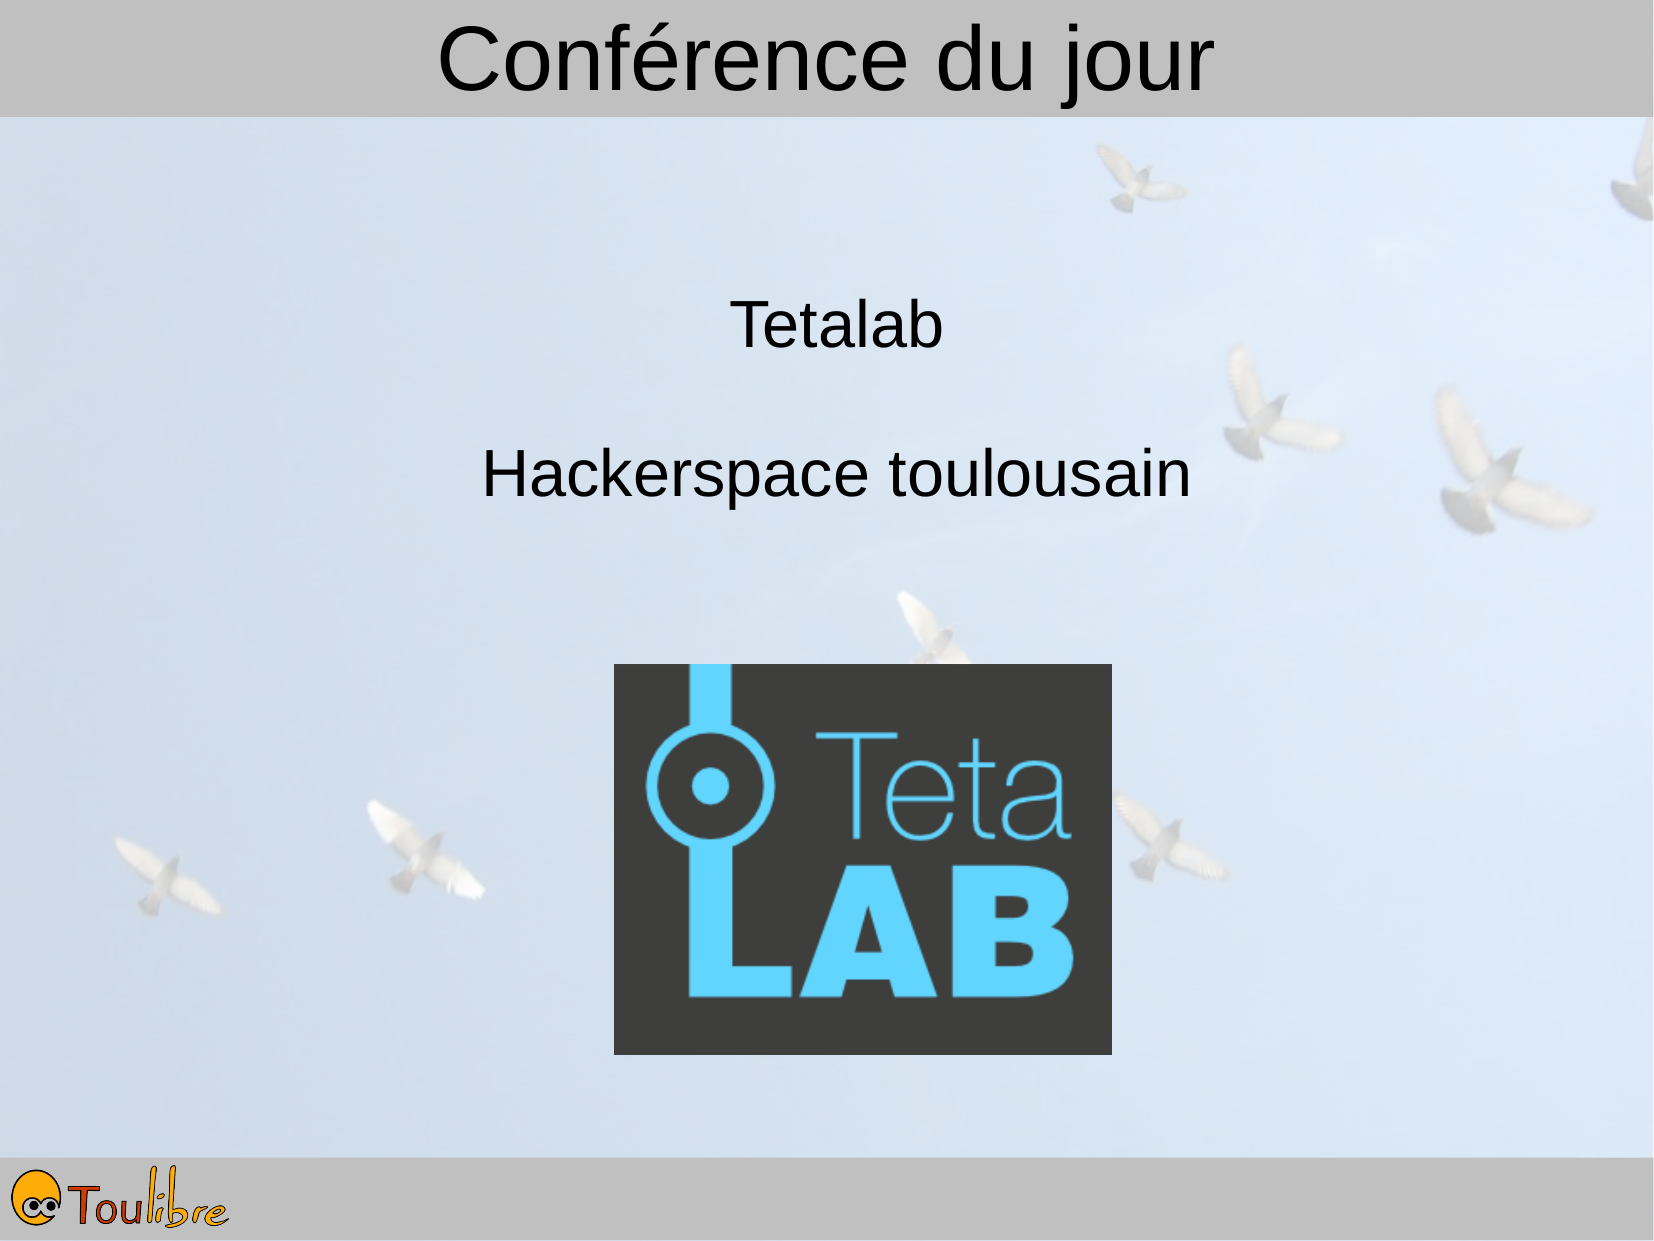

# Conférence du jour
Tetalab
Hackerspace toulousain